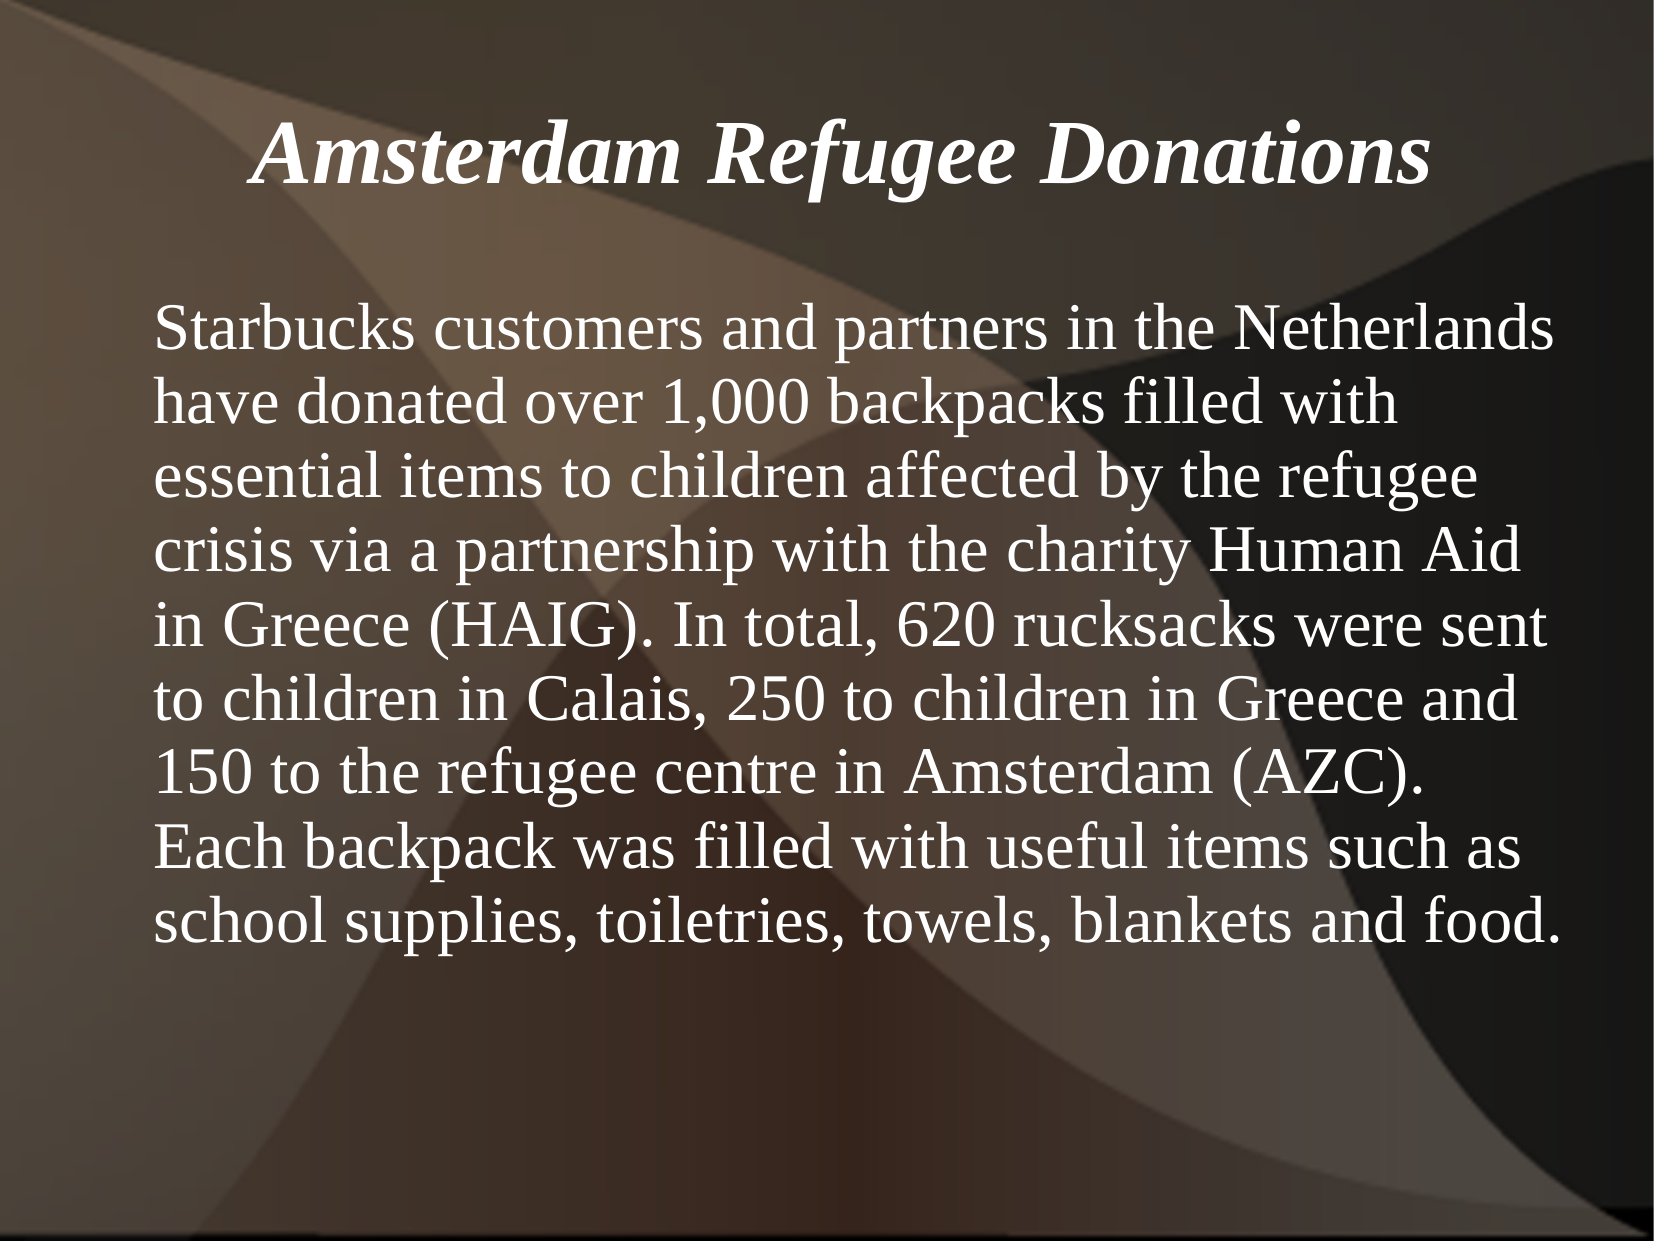

# Amsterdam Refugee Donations
Starbucks customers and partners in the Netherlands have donated over 1,000 backpacks filled with essential items to children affected by the refugee crisis via a partnership with the charity Human Aid in Greece (HAIG). In total, 620 rucksacks were sent to children in Calais, 250 to children in Greece and 150 to the refugee centre in Amsterdam (AZC). Each backpack was filled with useful items such as school supplies, toiletries, towels, blankets and food.